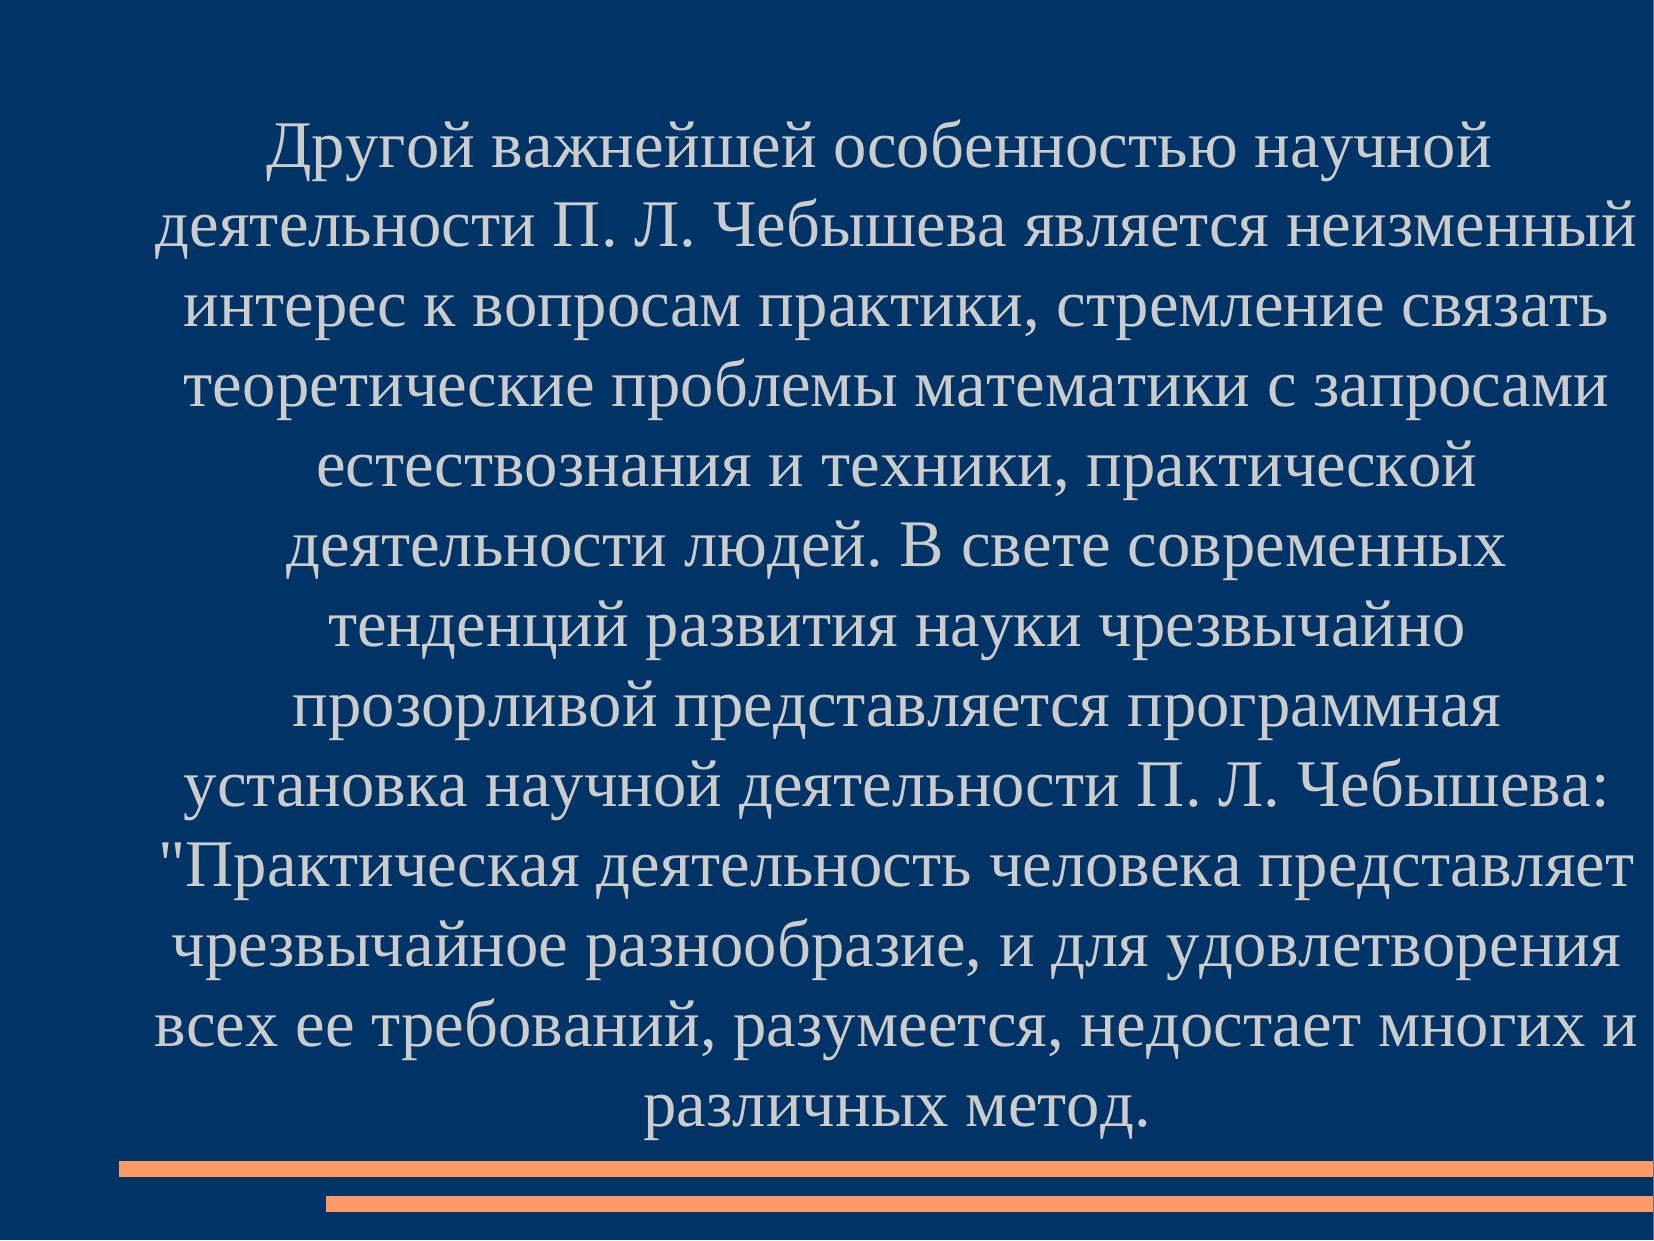

Другой важнейшей особенностью научной деятельности П. Л. Чебышева является неизменный интерес к вопросам практики, стремление связать теоретические проблемы математики с запросами естествознания и техники, практической деятельности людей. В свете современных тенденций развития науки чрезвычайно прозорливой представляется программная установка научной деятельности П. Л. Чебышева: "Практическая деятельность человека представляет чрезвычайное разнообразие, и для удовлетворения всех ее требований, разумеется, недостает многих и различных метод.
#